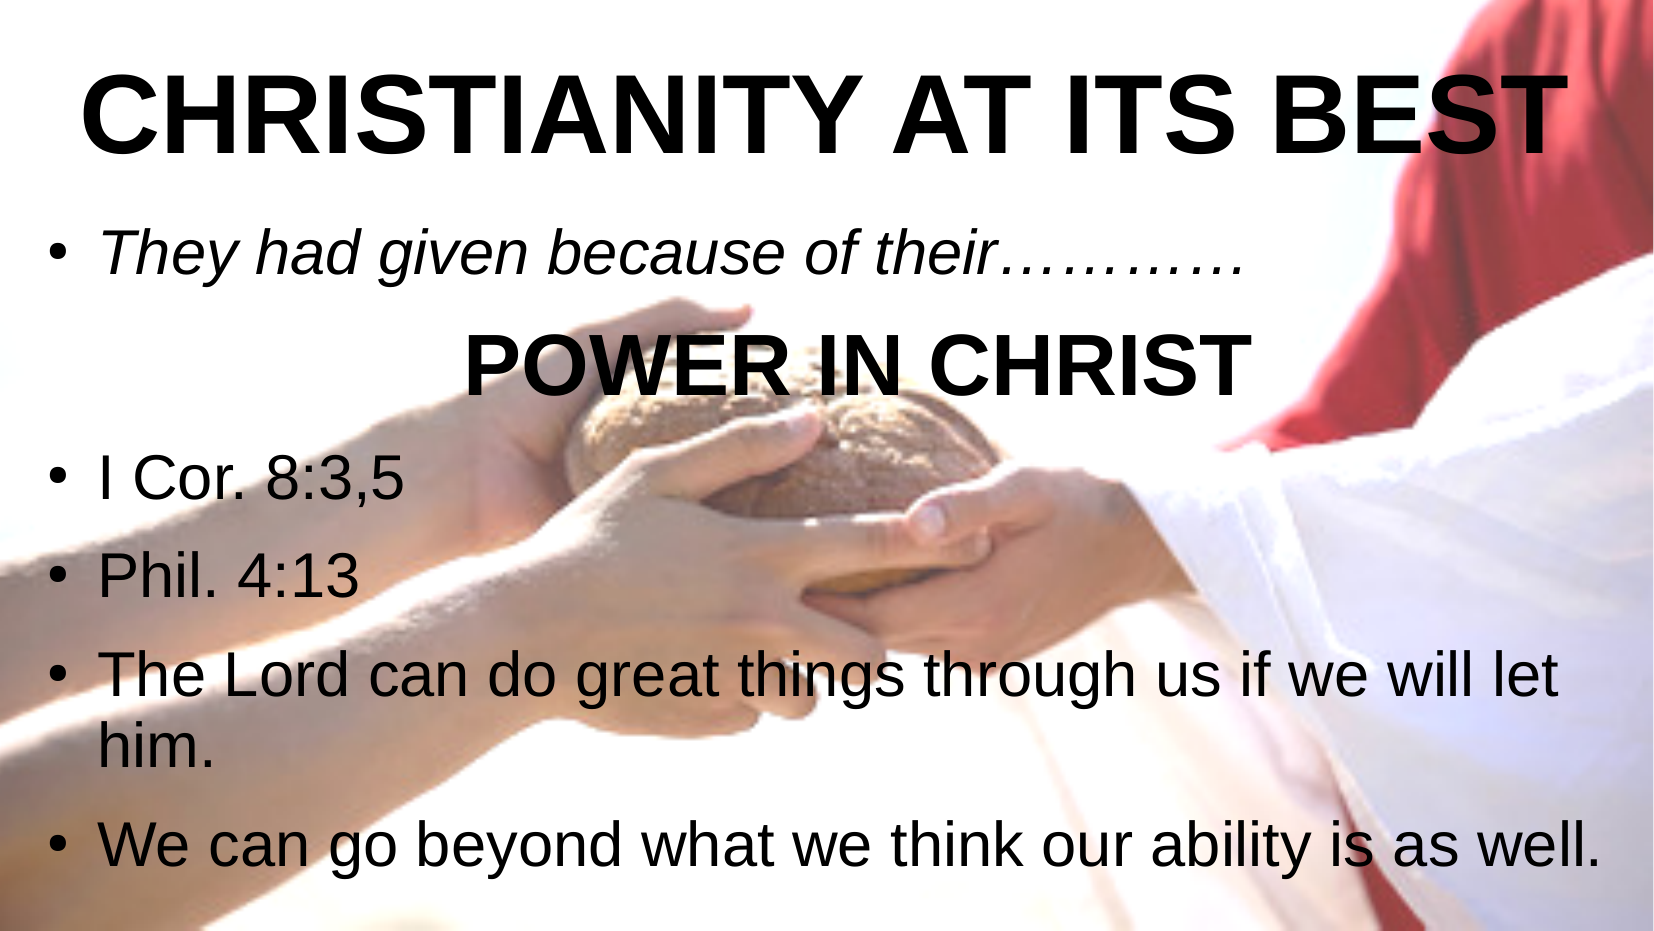

# CHRISTIANITY AT ITS BEST
They had given because of their…………
POWER IN CHRIST
I Cor. 8:3,5
Phil. 4:13
The Lord can do great things through us if we will let him.
We can go beyond what we think our ability is as well.